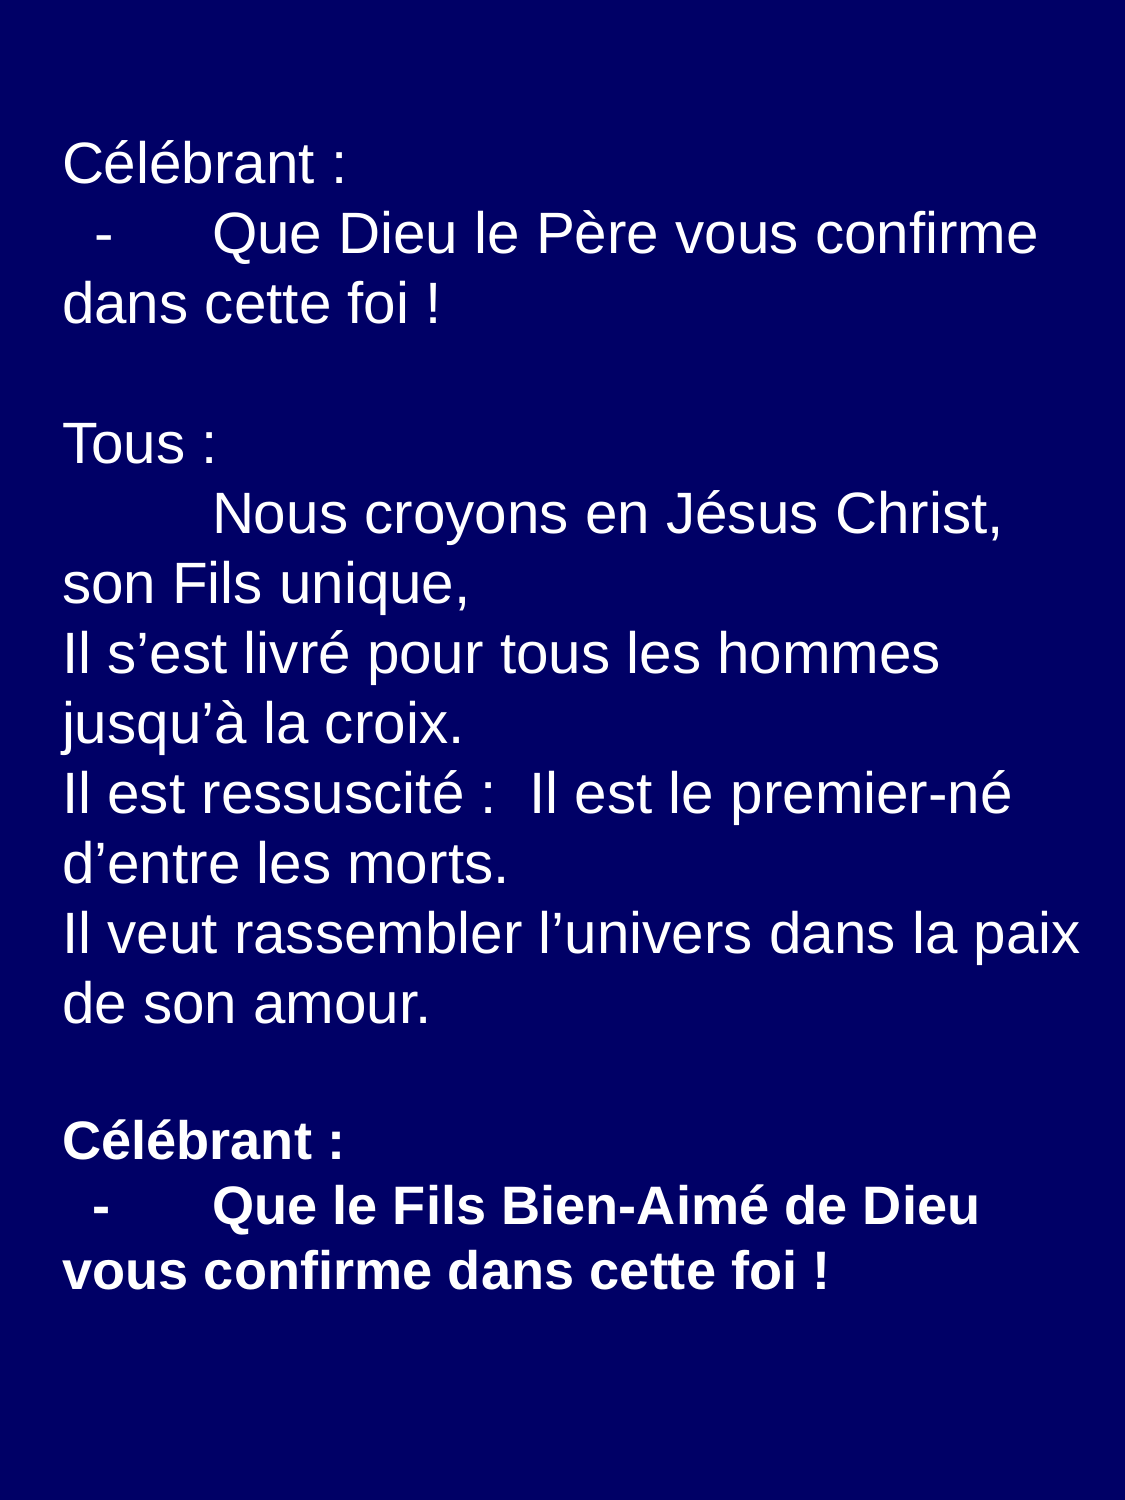

Célébrant :
 -	Que Dieu le Père vous confirme dans cette foi !
Tous :
	Nous croyons en Jésus Christ, son Fils unique,
Il s’est livré pour tous les hommes jusqu’à la croix.
Il est ressuscité : Il est le premier-né d’entre les morts.
Il veut rassembler l’univers dans la paix de son amour.
Célébrant :
 -	Que le Fils Bien-Aimé de Dieu vous confirme dans cette foi !